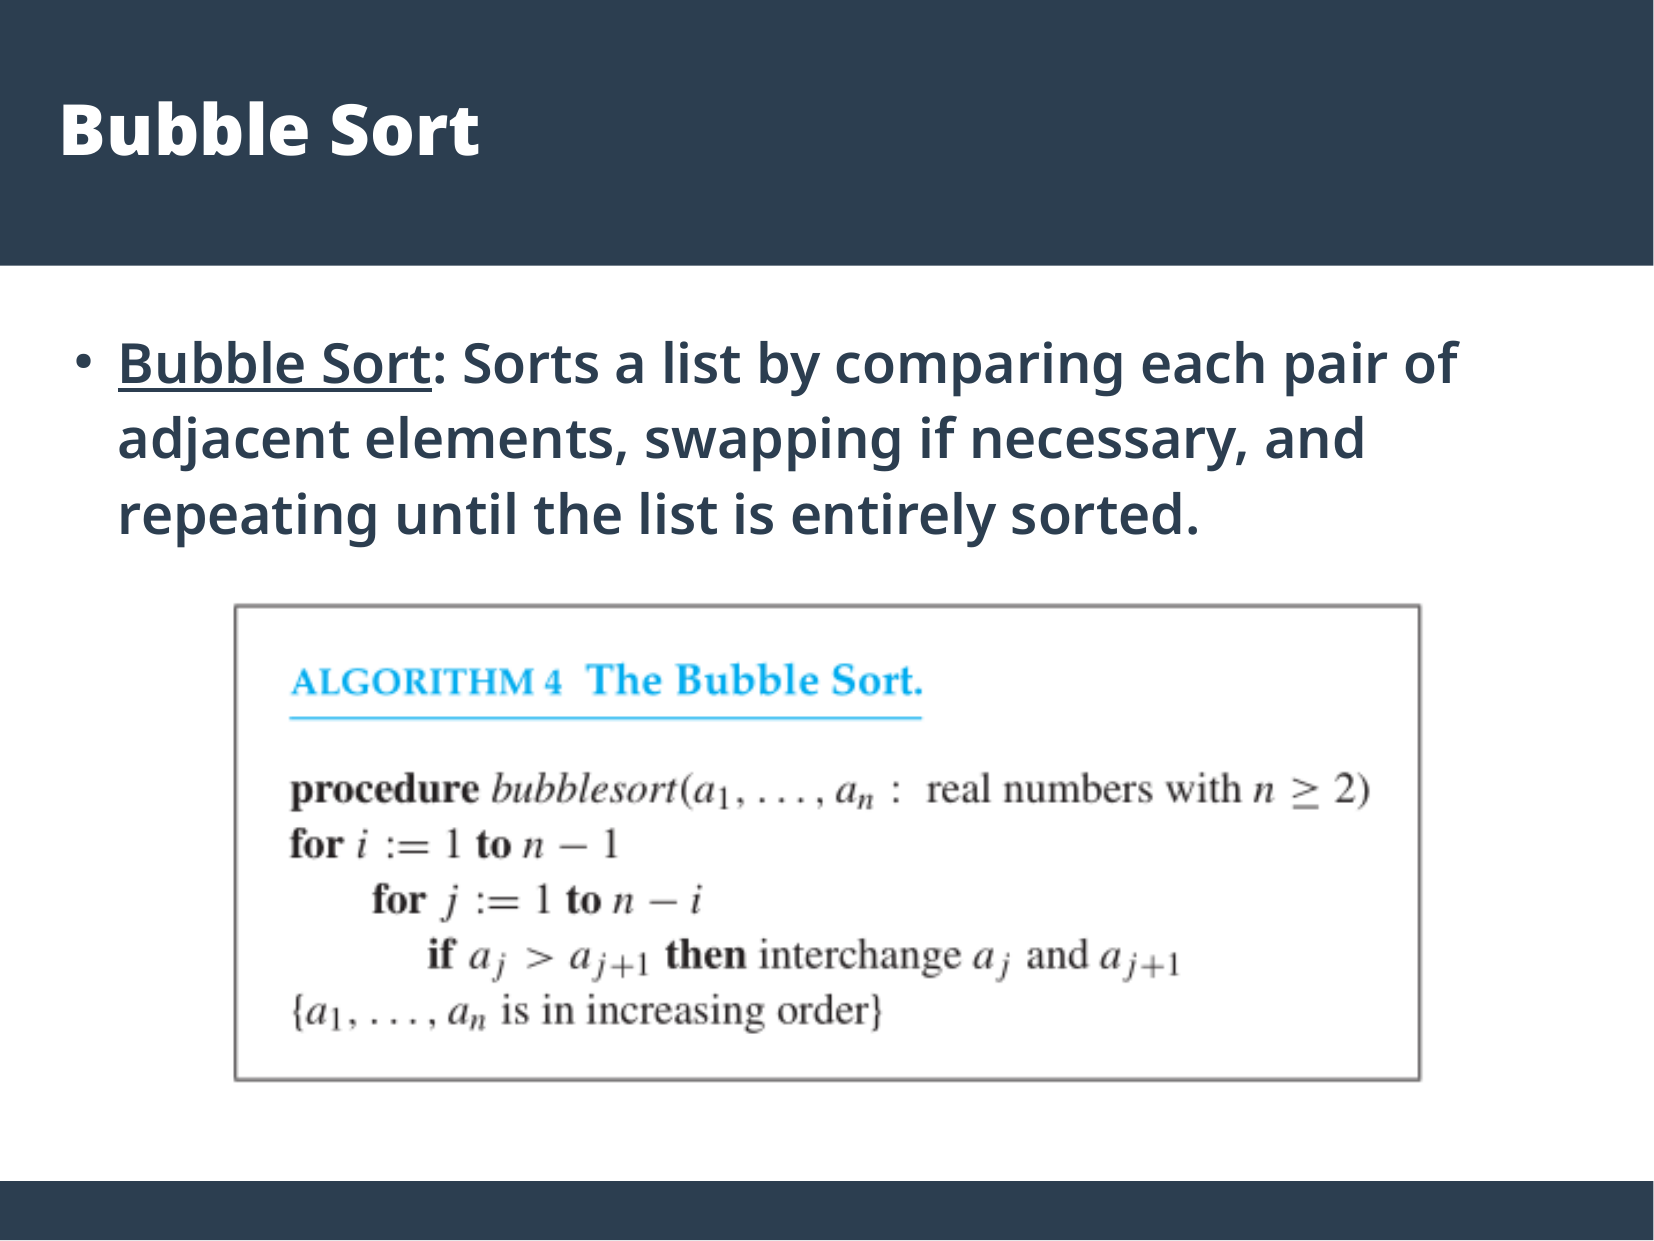

# Bubble Sort
Bubble Sort: Sorts a list by comparing each pair of adjacent elements, swapping if necessary, and repeating until the list is entirely sorted.